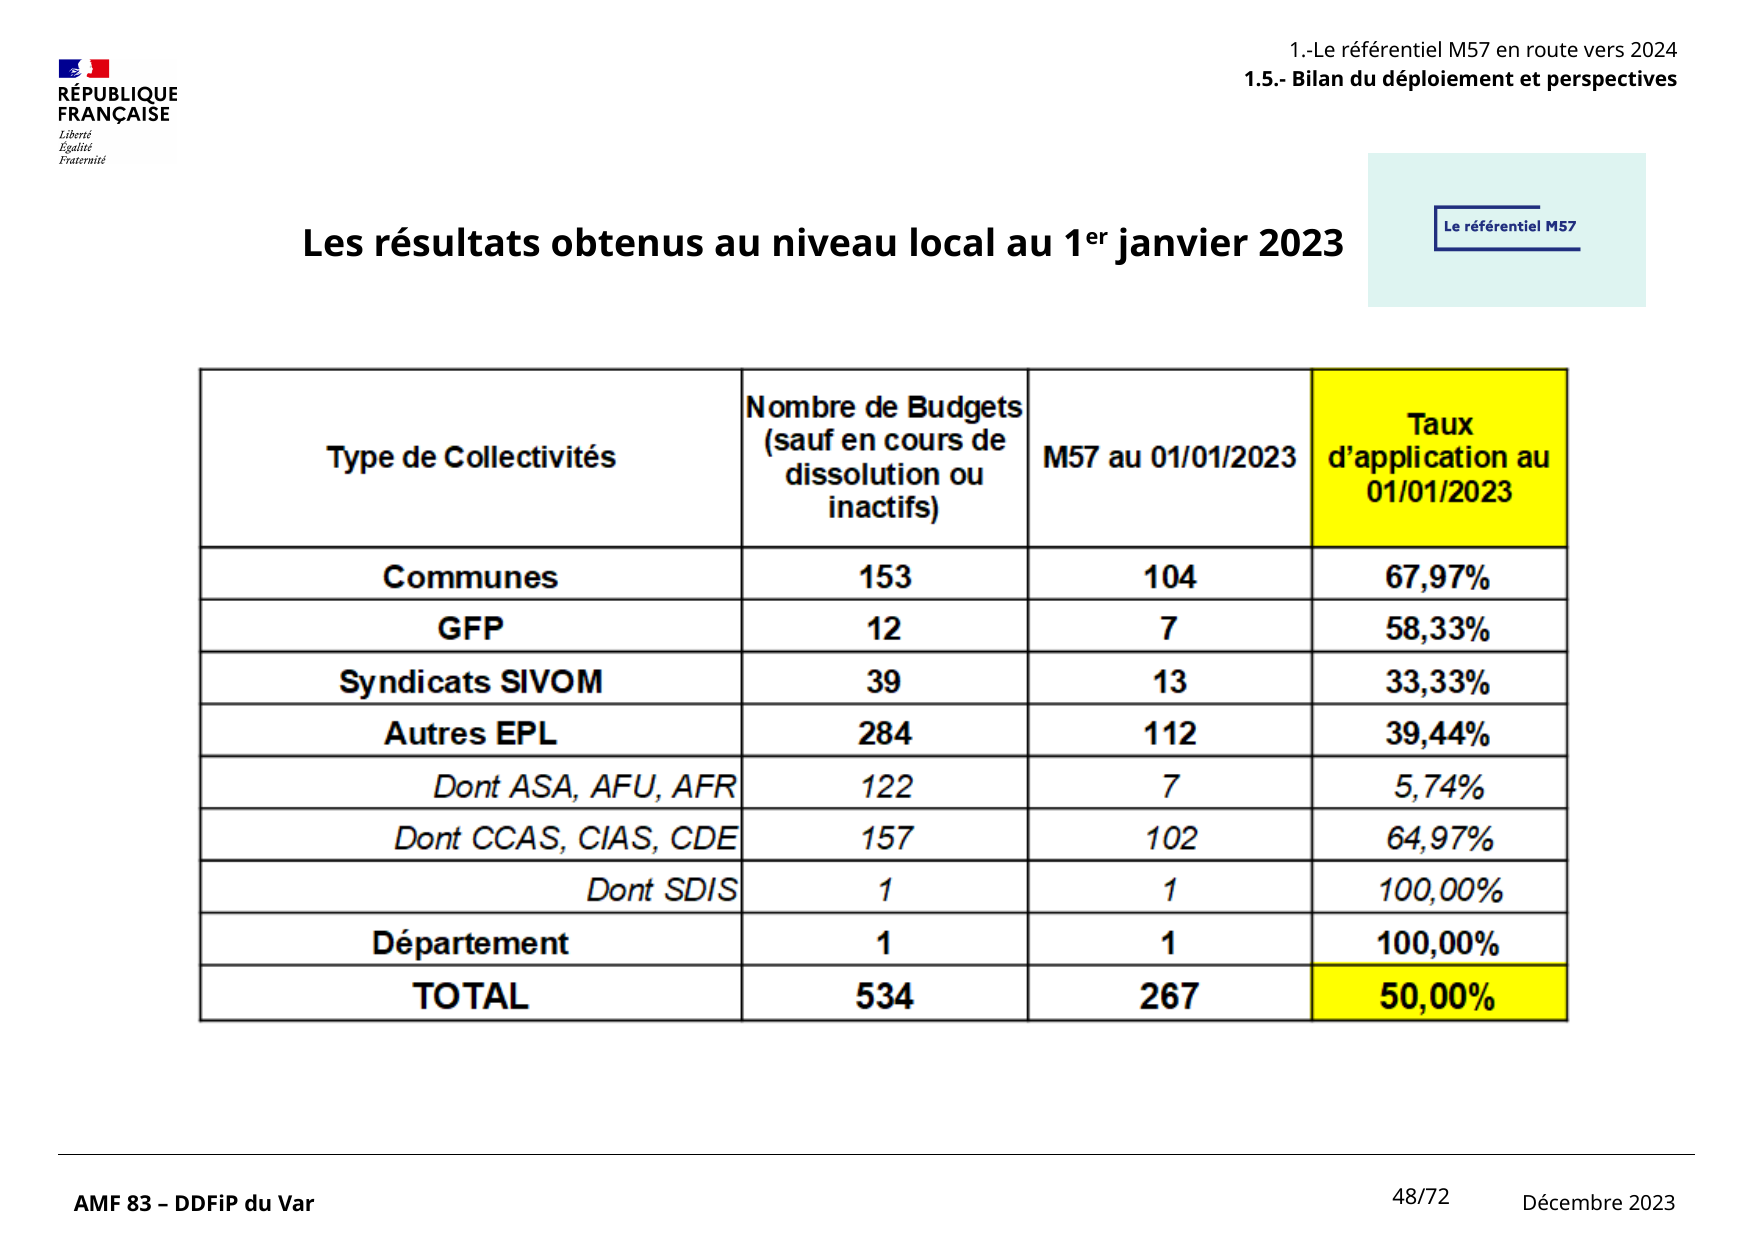

1.-Le référentiel M57 en route vers 2024
1.5.- Bilan du déploiement et perspectives
Les résultats obtenus au niveau local au 1er janvier 2023